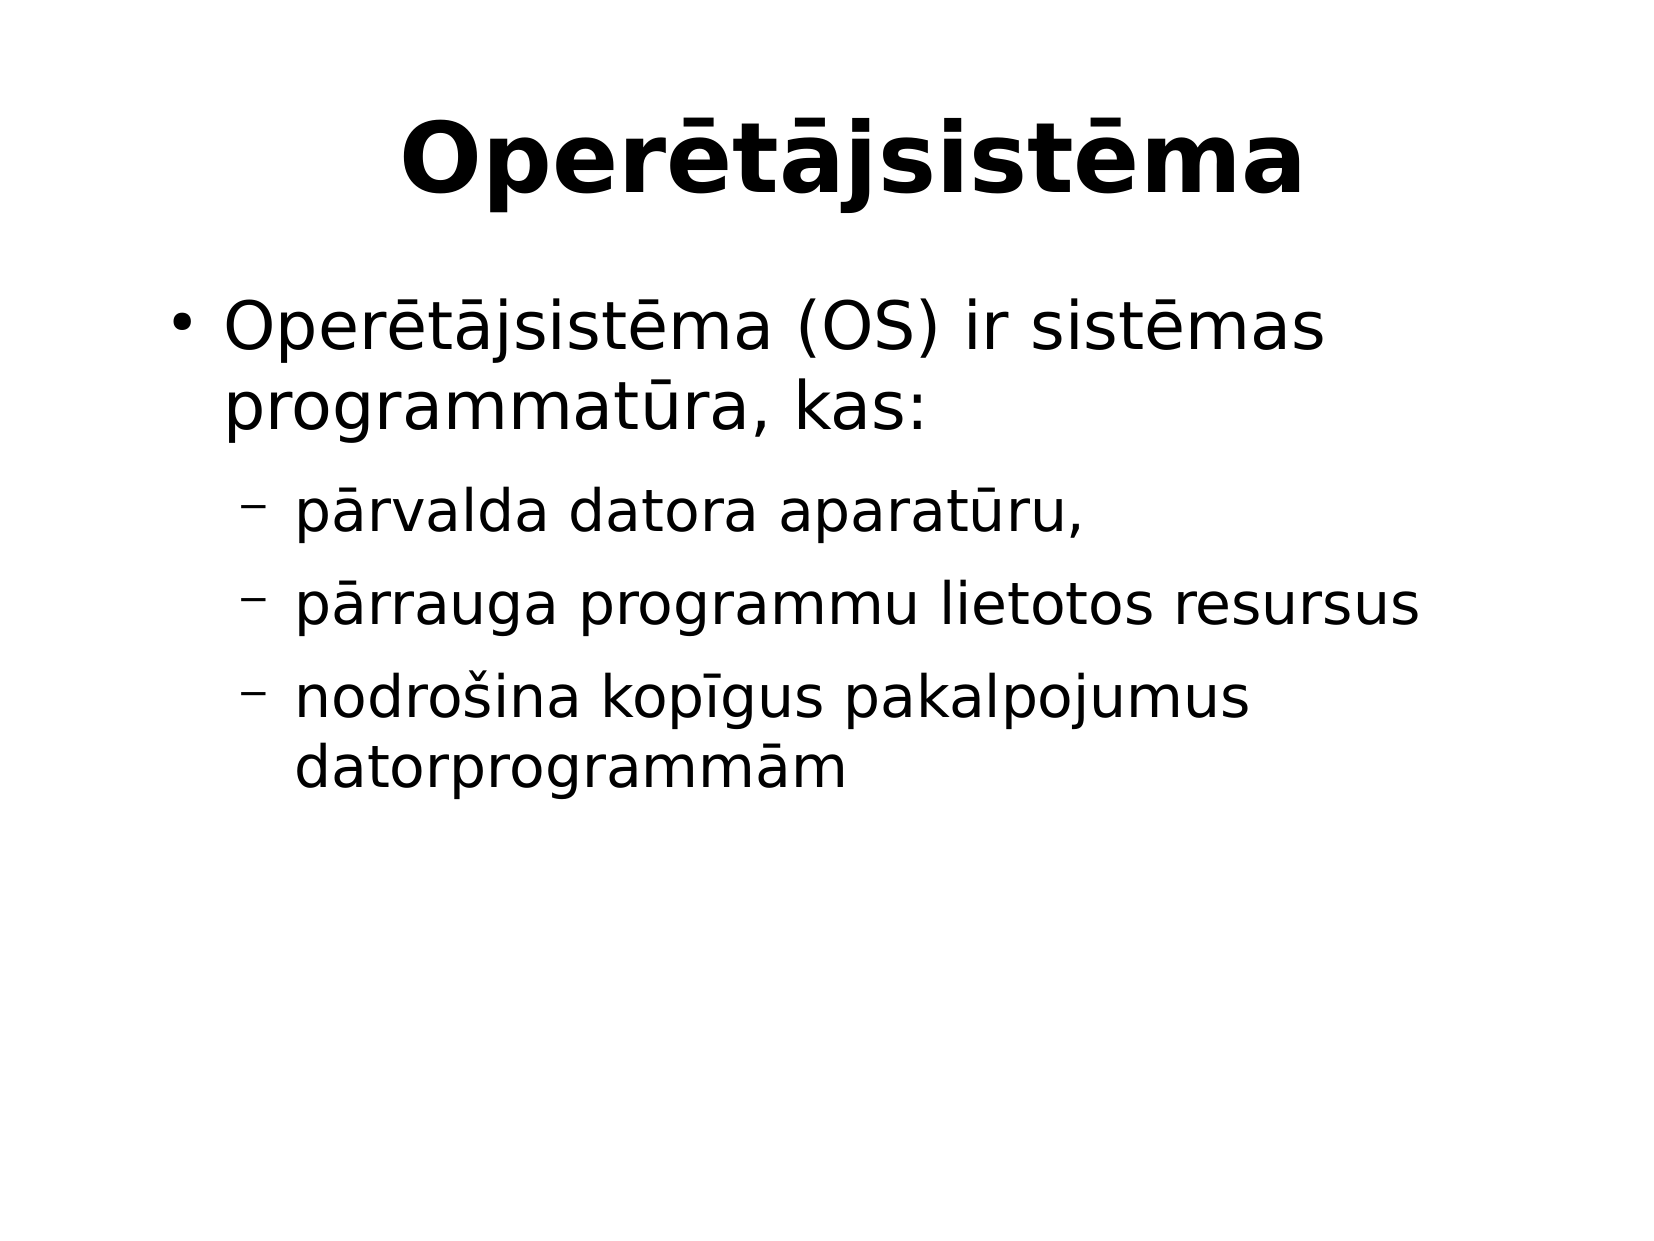

# Operētājsistēma
Operētājsistēma (OS) ir sistēmas programmatūra, kas:
pārvalda datora aparatūru,
pārrauga programmu lietotos resursus
nodrošina kopīgus pakalpojumus datorprogrammām